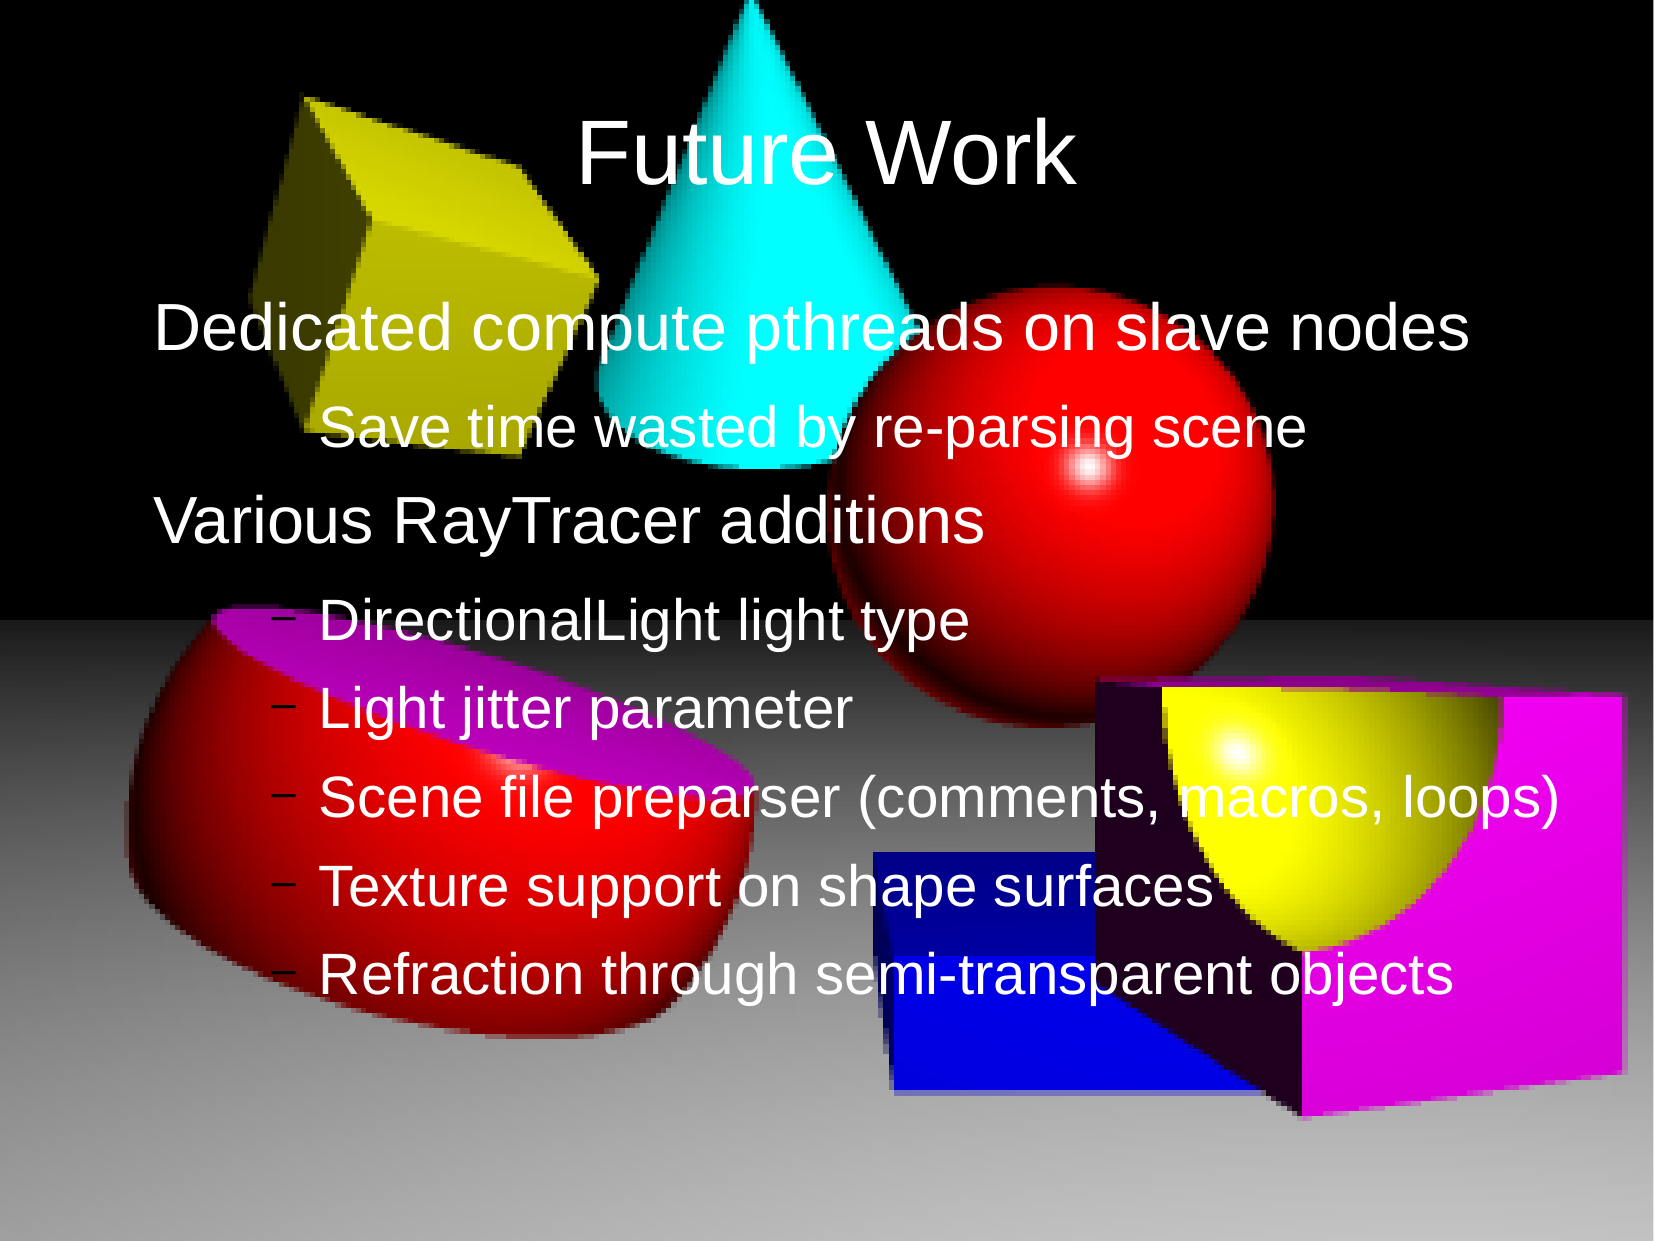

# Future Work
Dedicated compute pthreads on slave nodes
Save time wasted by re-parsing scene
Various RayTracer additions
DirectionalLight light type
Light jitter parameter
Scene file preparser (comments, macros, loops)
Texture support on shape surfaces
Refraction through semi-transparent objects